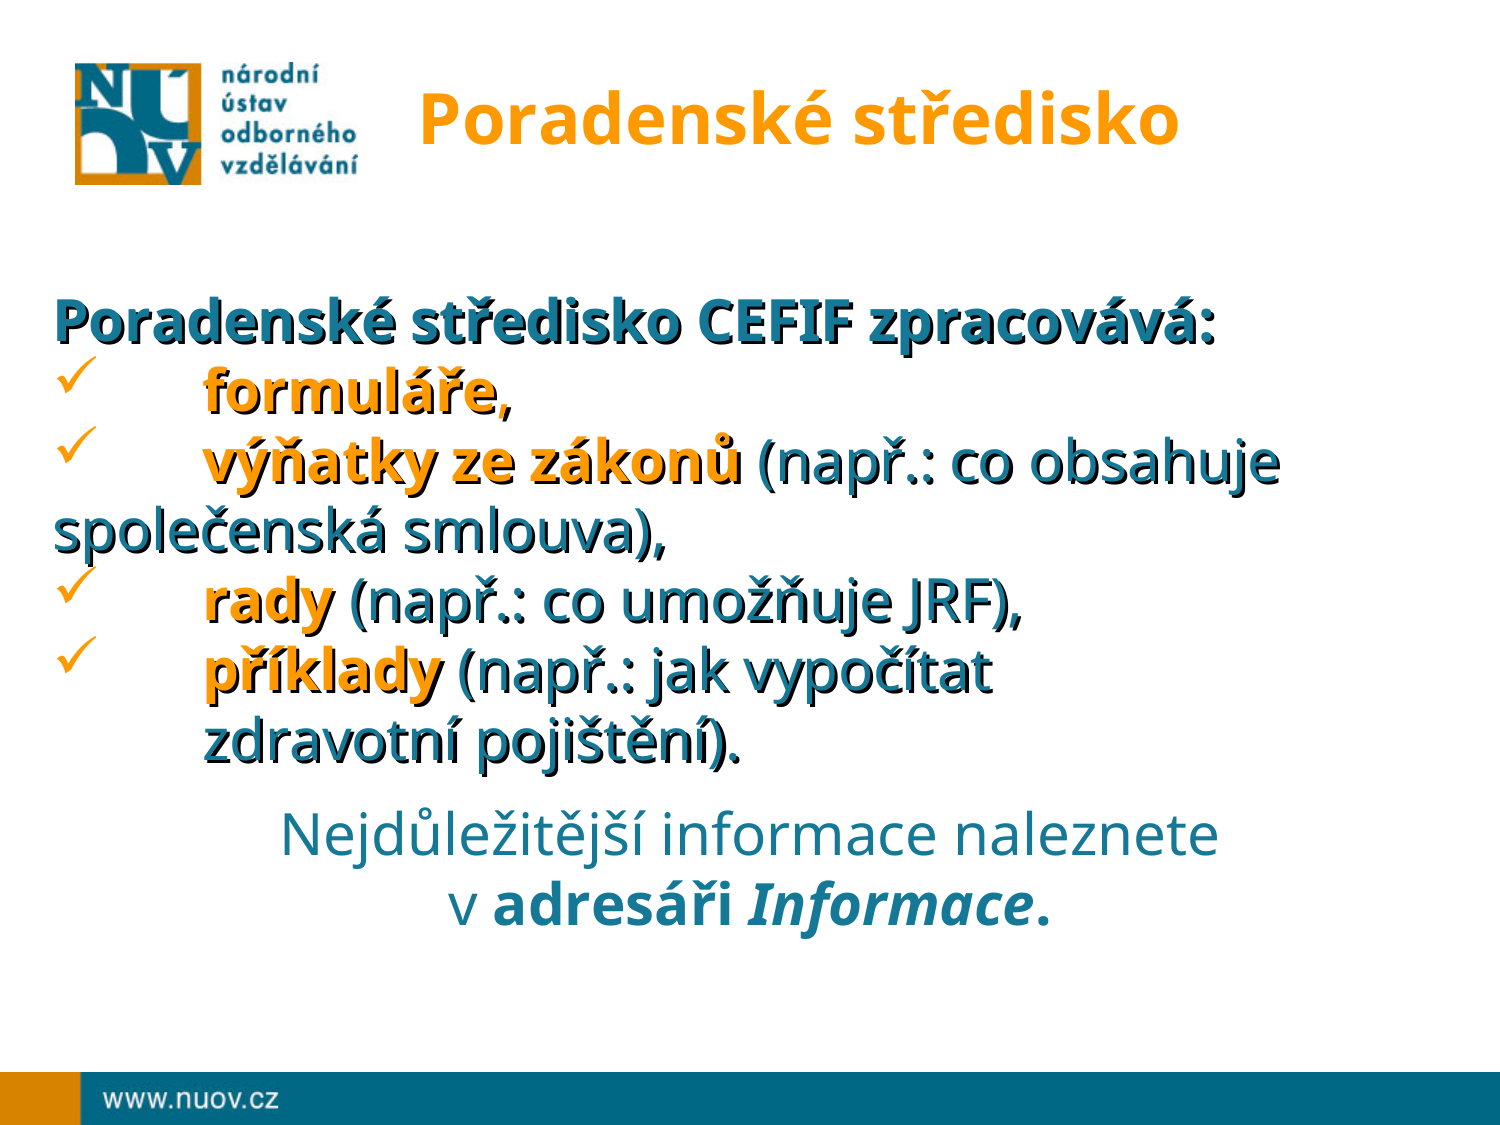

# Poradenské středisko
Poradenské středisko CEFIF zpracovává:
 	formuláře,
 	výňatky ze zákonů (např.: co obsahuje 	společenská smlouva),
 	rady (např.: co umožňuje JRF),
 	příklady (např.: jak vypočítat
 	zdravotní pojištění).
Nejdůležitější informace naleznete
v adresáři Informace.